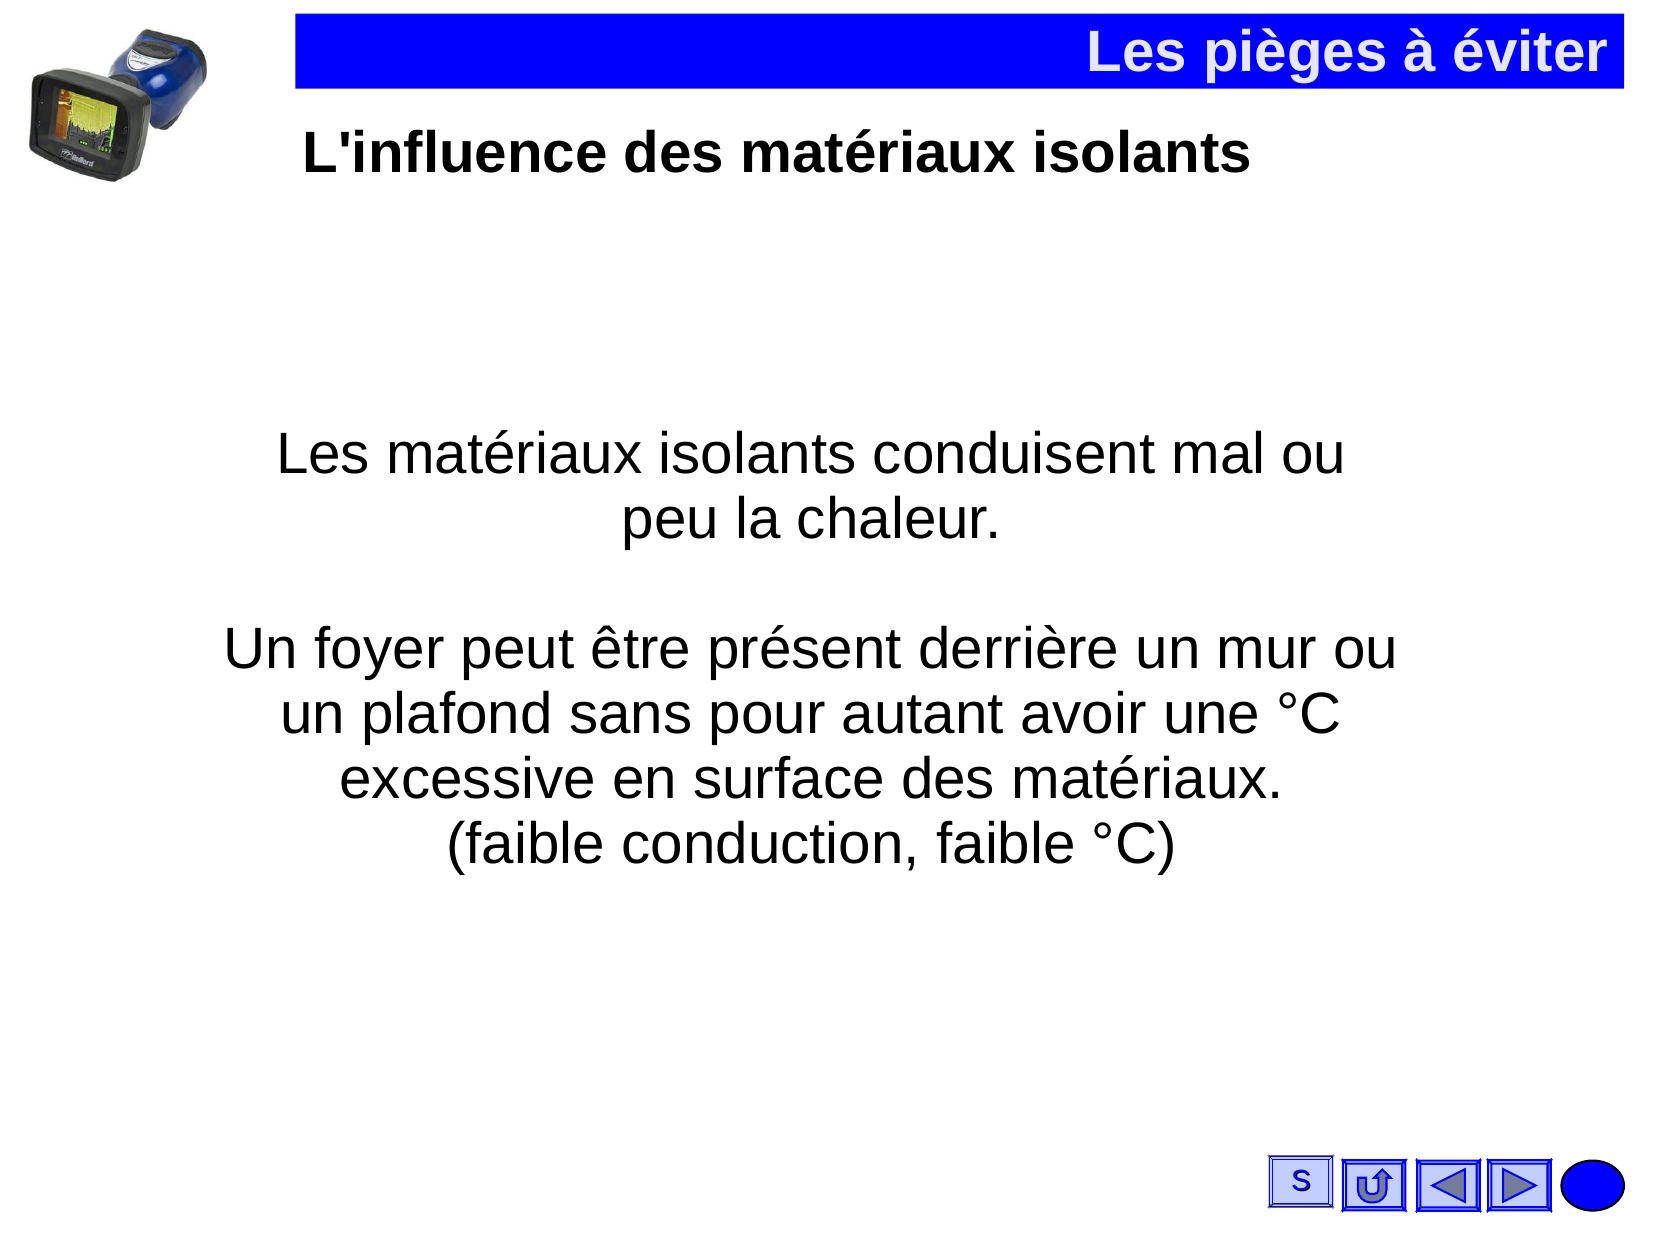

Les pièges à éviter
L'influence des matériaux isolants
Les matériaux isolants conduisent mal ou peu la chaleur.
Un foyer peut être présent derrière un mur ou un plafond sans pour autant avoir une °C excessive en surface des matériaux.
(faible conduction, faible °C)